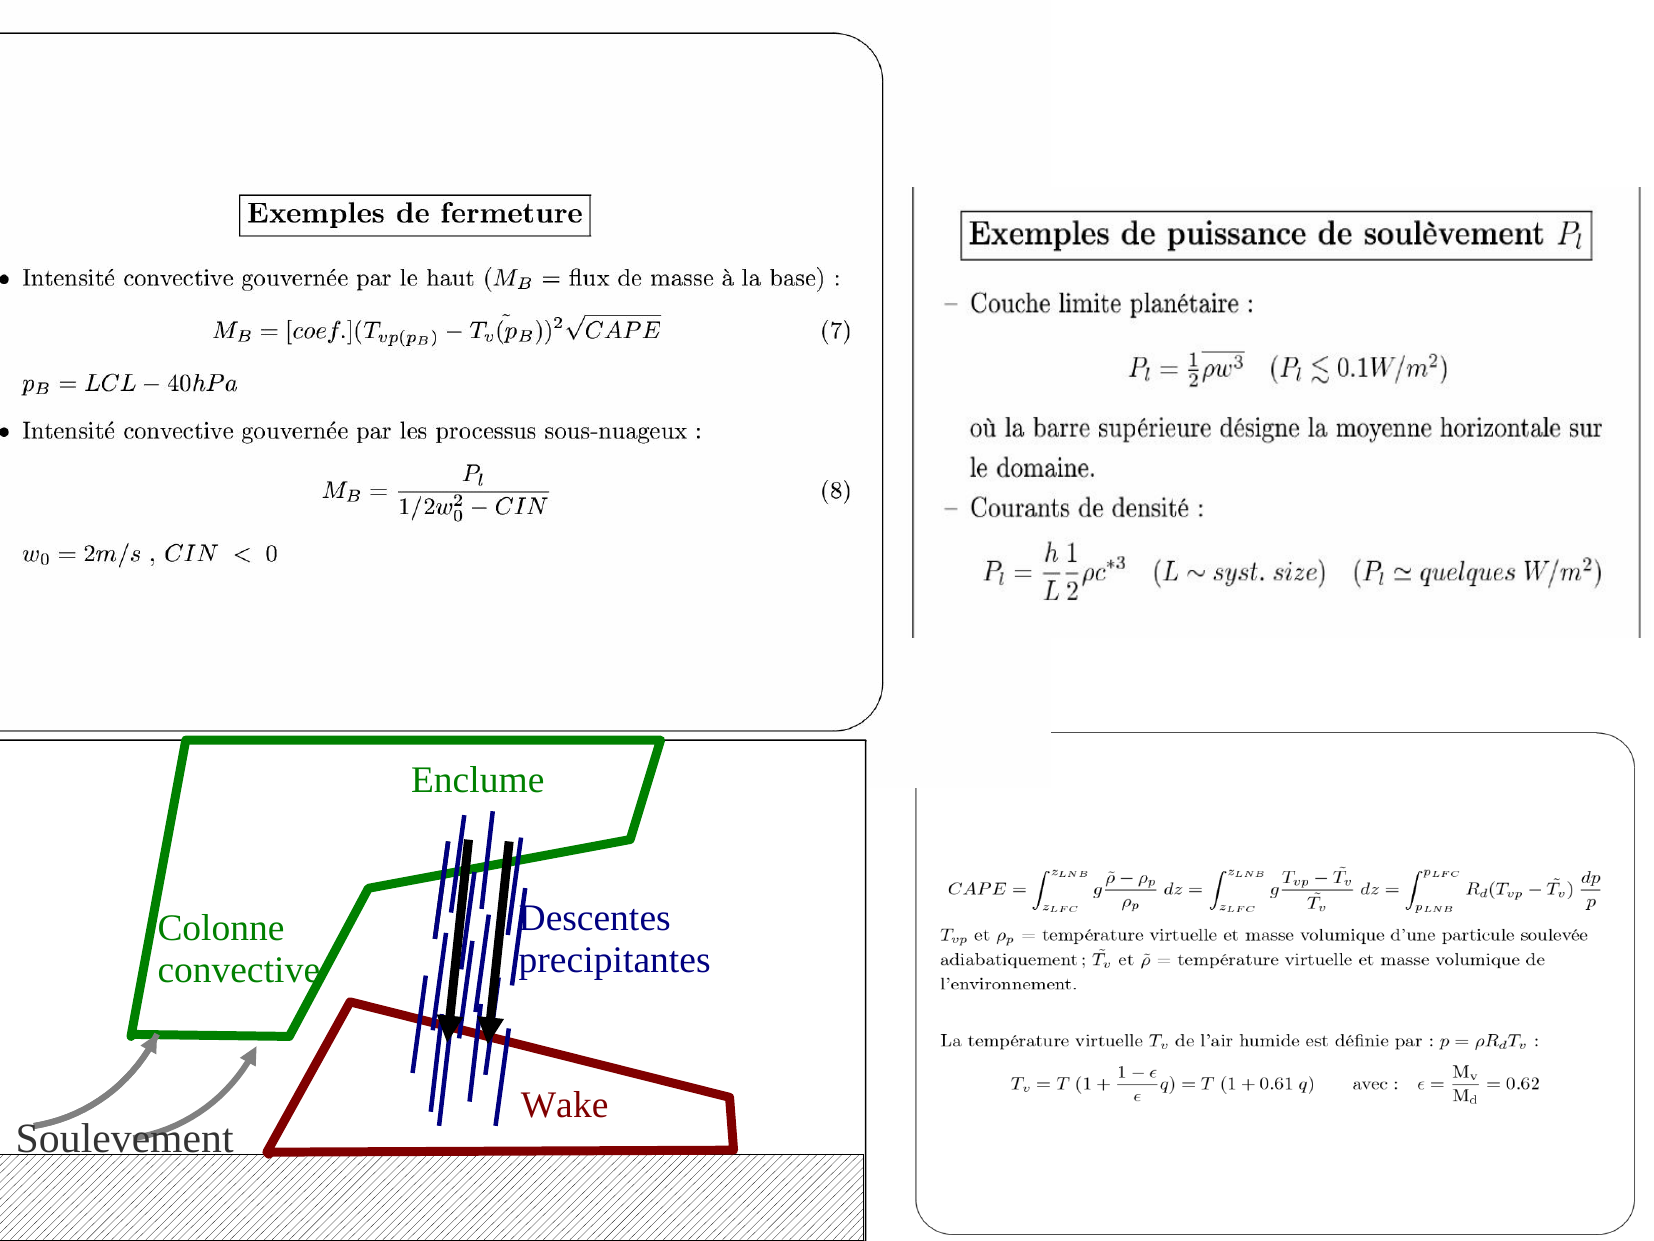

Enclume
Descentes
precipitantes
Colonne
convective
Wake
Soulevement